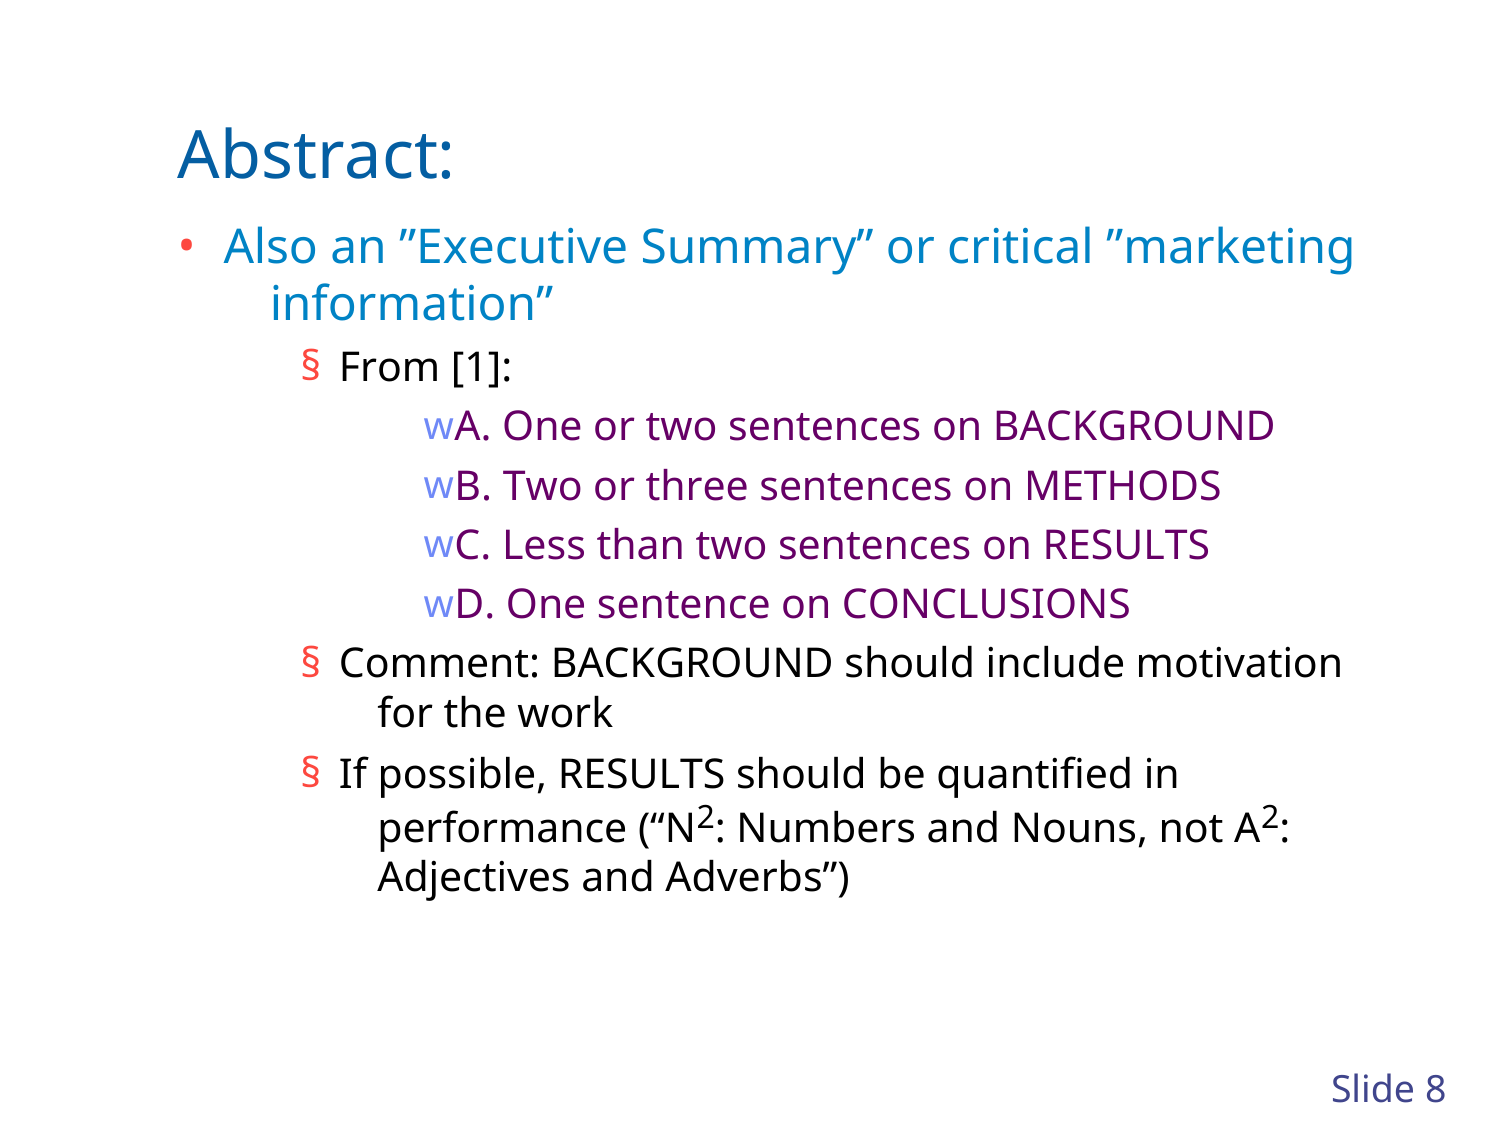

# Abstract:
Also an ”Executive Summary” or critical ”marketing information”
From [1]:
A. One or two sentences on BACKGROUND
B. Two or three sentences on METHODS
C. Less than two sentences on RESULTS
D. One sentence on CONCLUSIONS
Comment: BACKGROUND should include motivation for the work
If possible, RESULTS should be quantified in performance (“N2: Numbers and Nouns, not A2: Adjectives and Adverbs”)